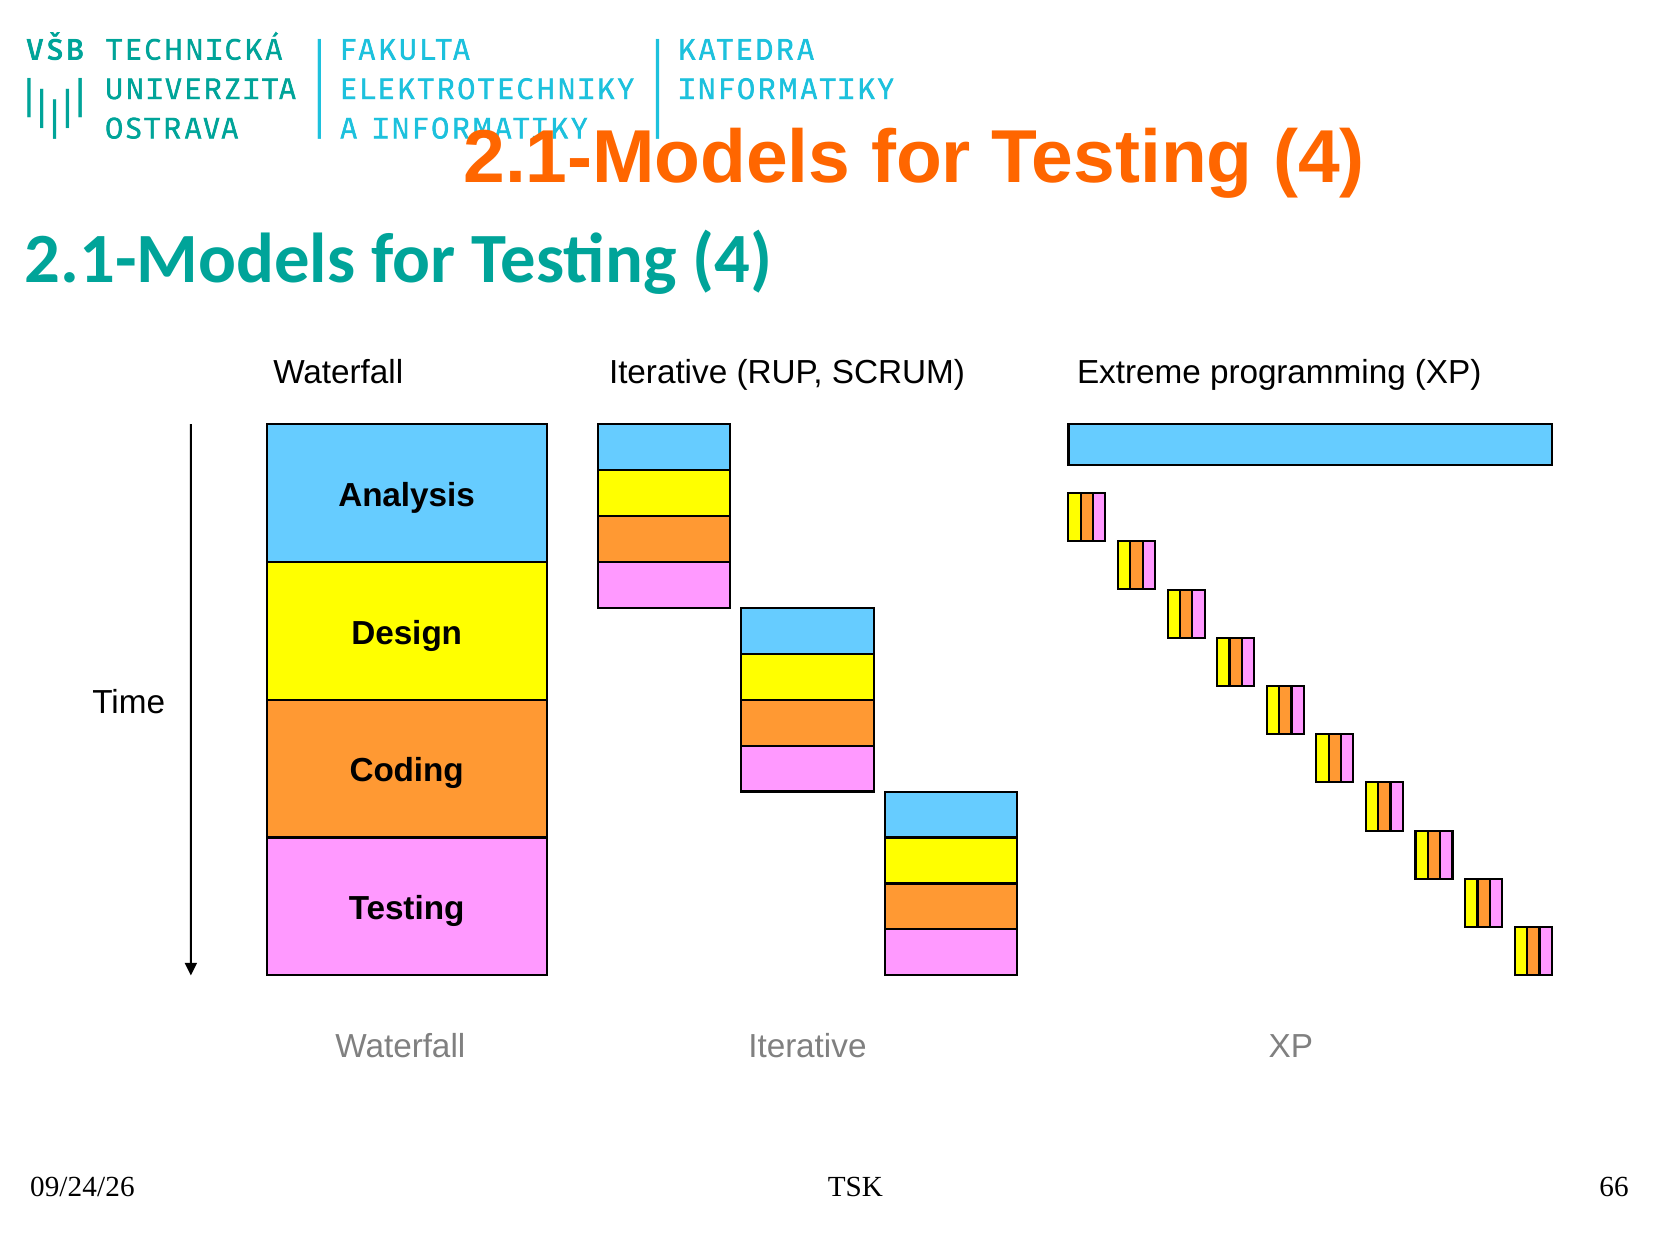

2.1-Models for Testing (4)
# 2.1-Models for Testing (4)
Waterfall
Iterative (RUP, SCRUM)
Extreme programming (XP)
Analysis
Design
Time
Coding
Testing
Waterfall
Iterative
XP
TSK
66